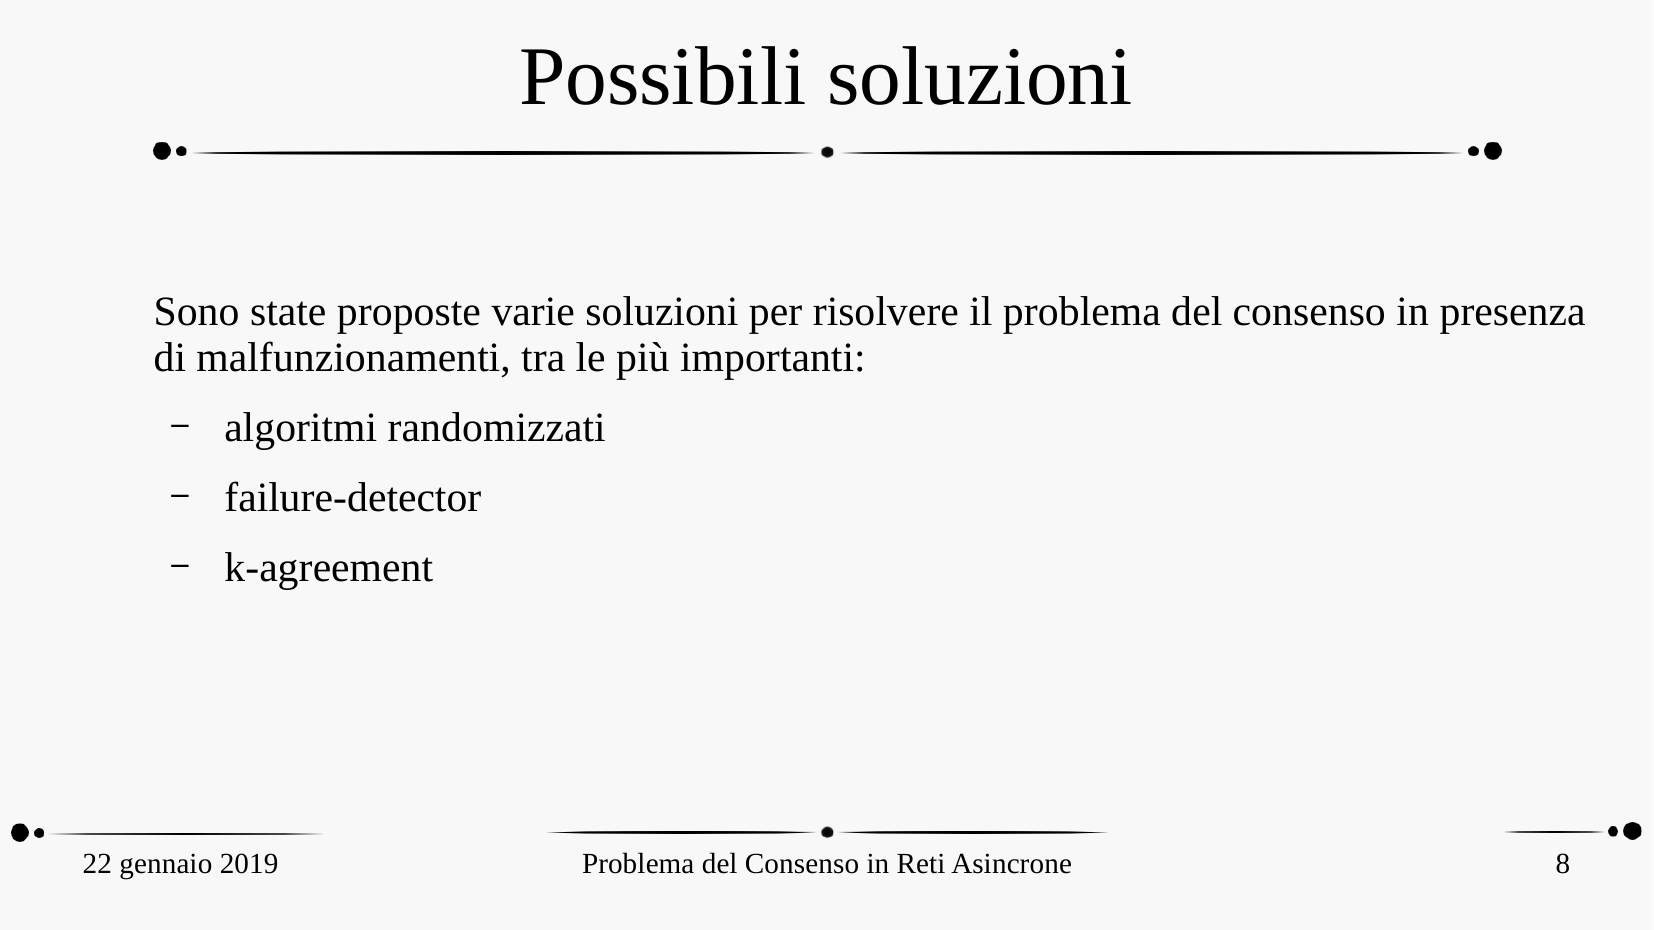

# Possibili soluzioni
Sono state proposte varie soluzioni per risolvere il problema del consenso in presenza di malfunzionamenti, tra le più importanti:
algoritmi randomizzati
failure-detector
k-agreement
22 gennaio 2019
Problema del Consenso in Reti Asincrone
8